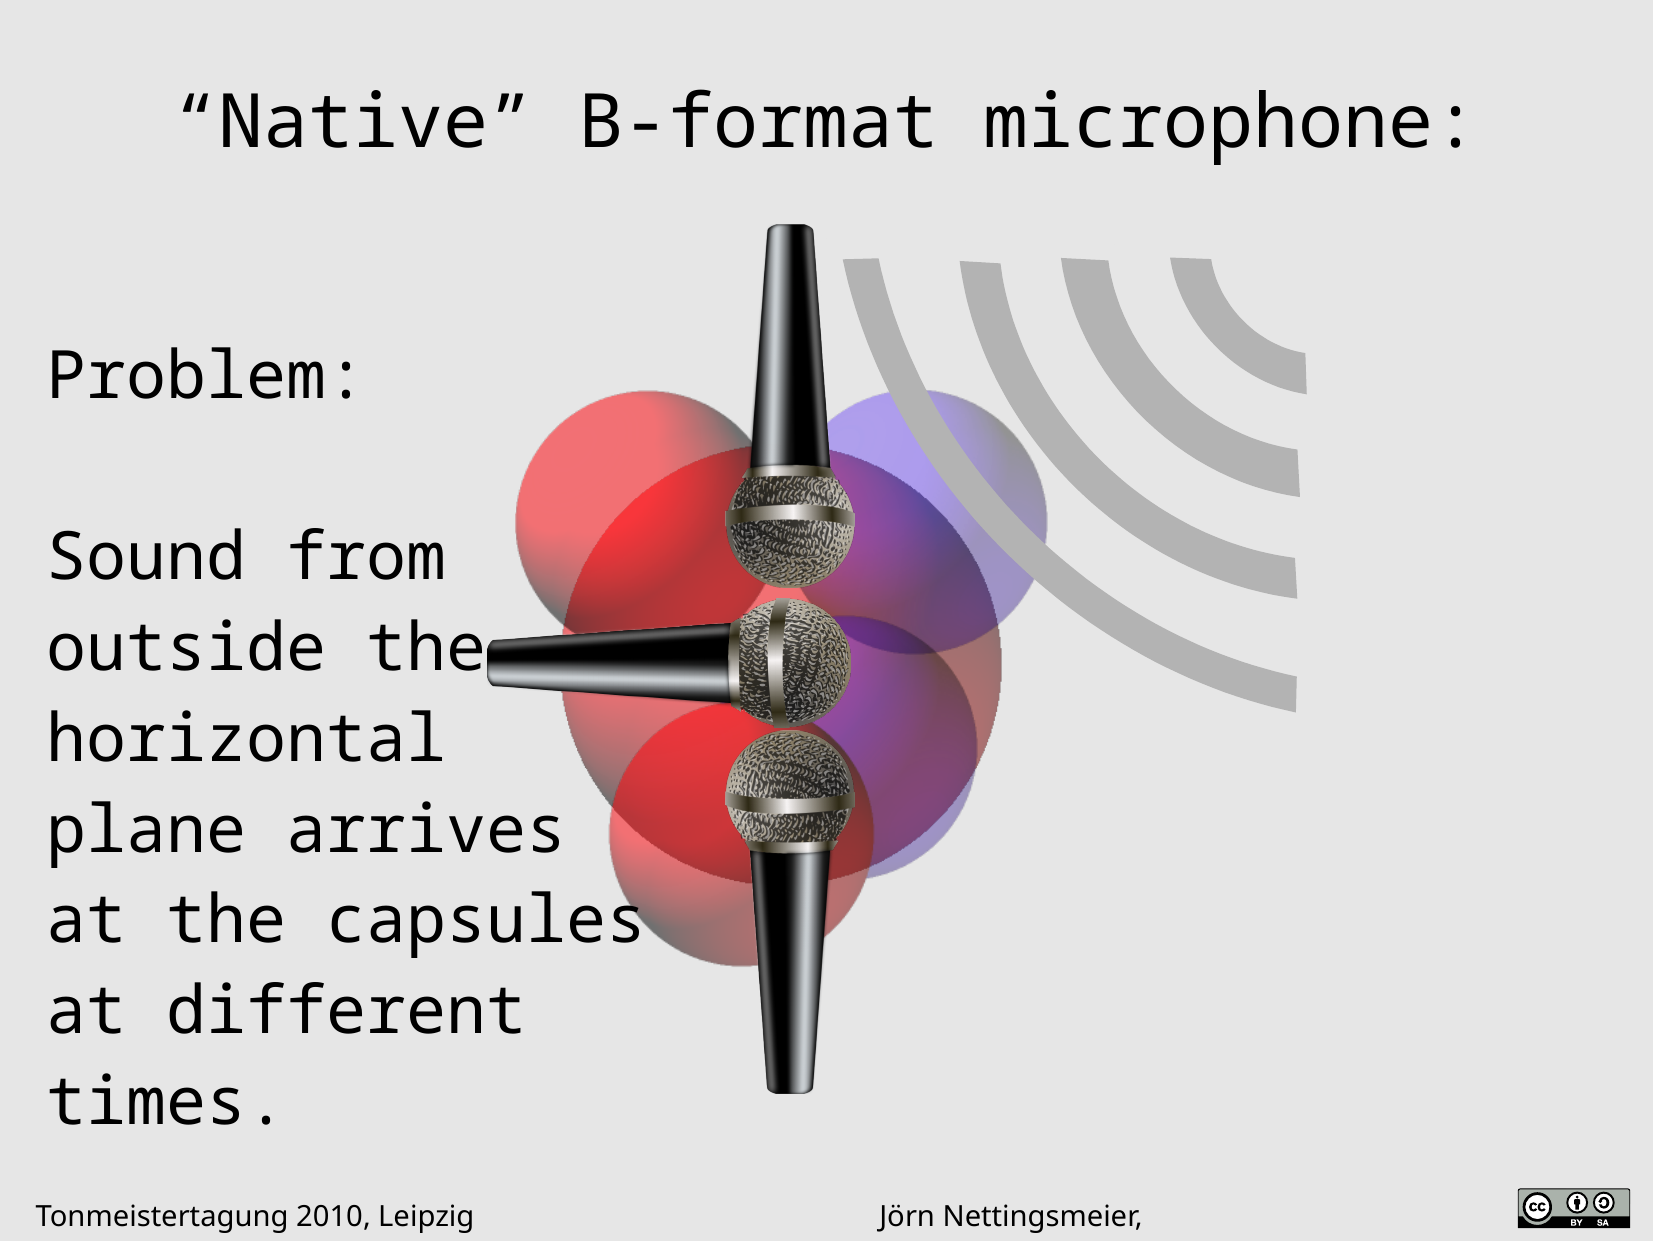

# “Native” B-format microphone:
Problem:
Sound from outside the horizontal plane arrives at the capsules at different times.